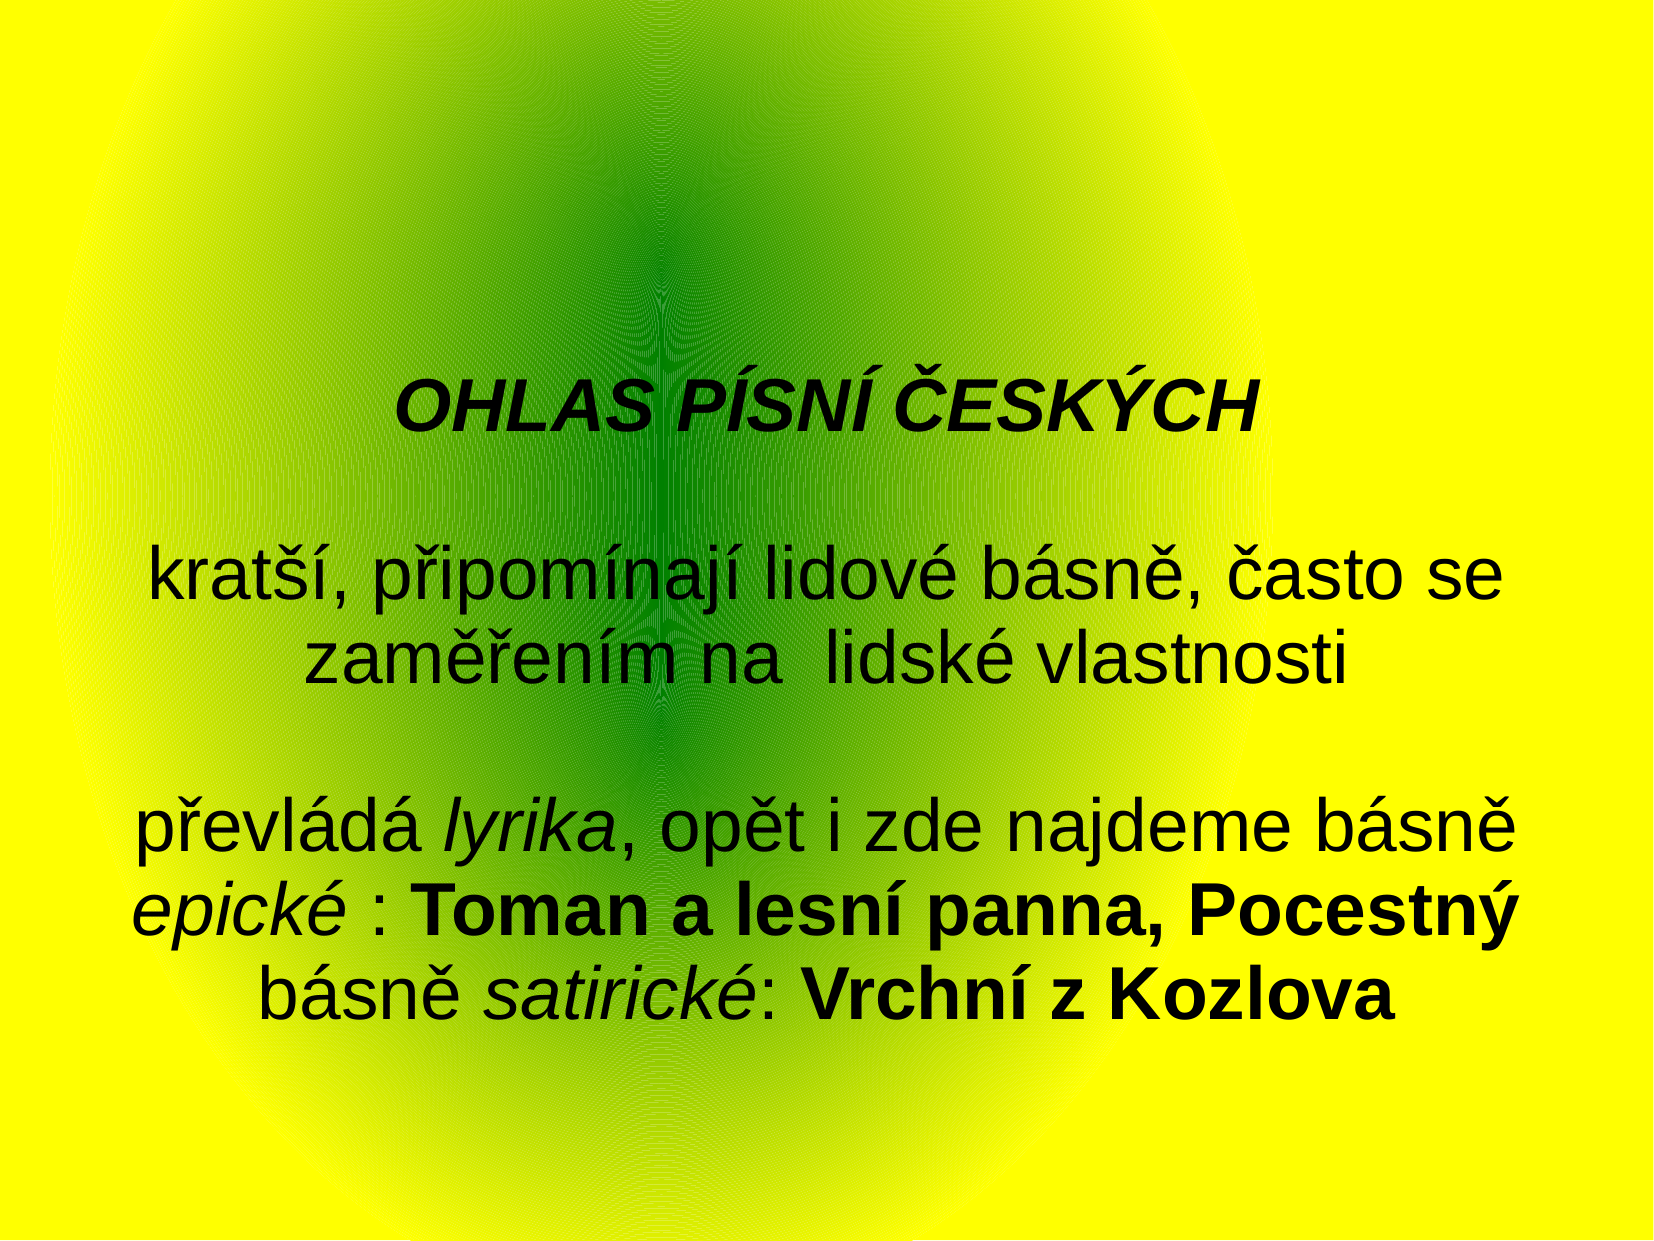

#
OHLAS PÍSNÍ ČESKÝCH
kratší, připomínají lidové básně, často se zaměřením na lidské vlastnosti
převládá lyrika, opět i zde najdeme básně epické : Toman a lesní panna, Pocestný
básně satirické: Vrchní z Kozlova